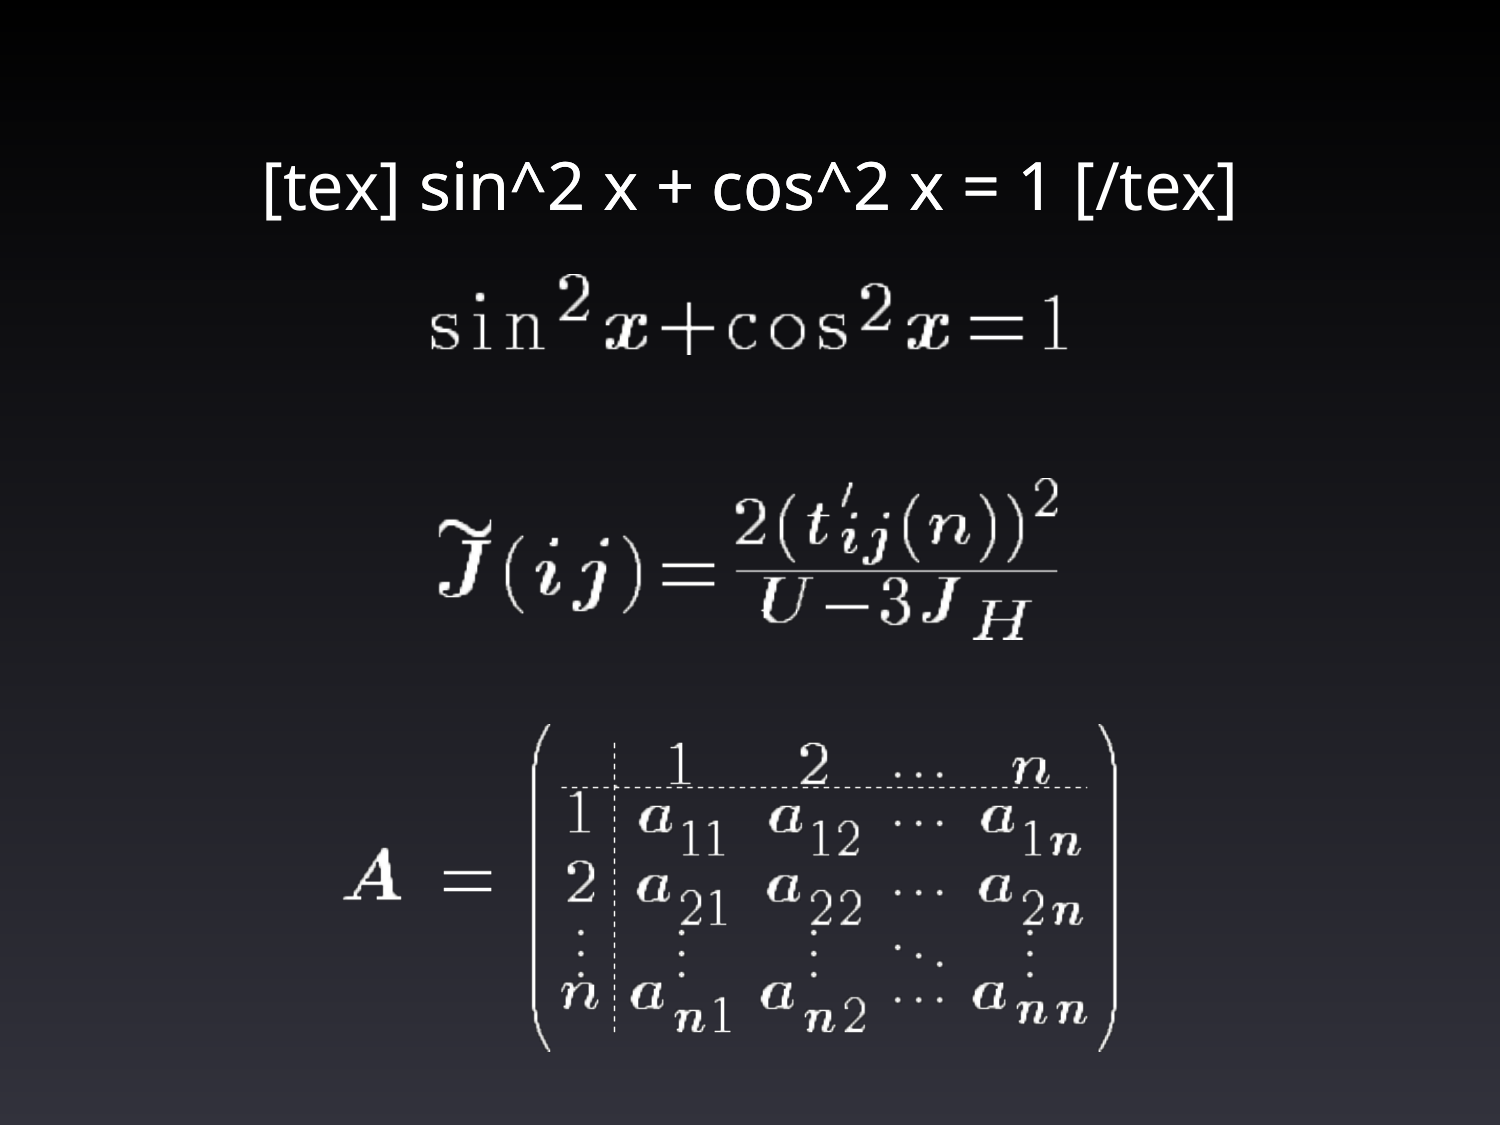

# [tex] sin^2 x + cos^2 x = 1 [/tex]
[tex] sin^2 x + cos^2 x = 1 [/tex]